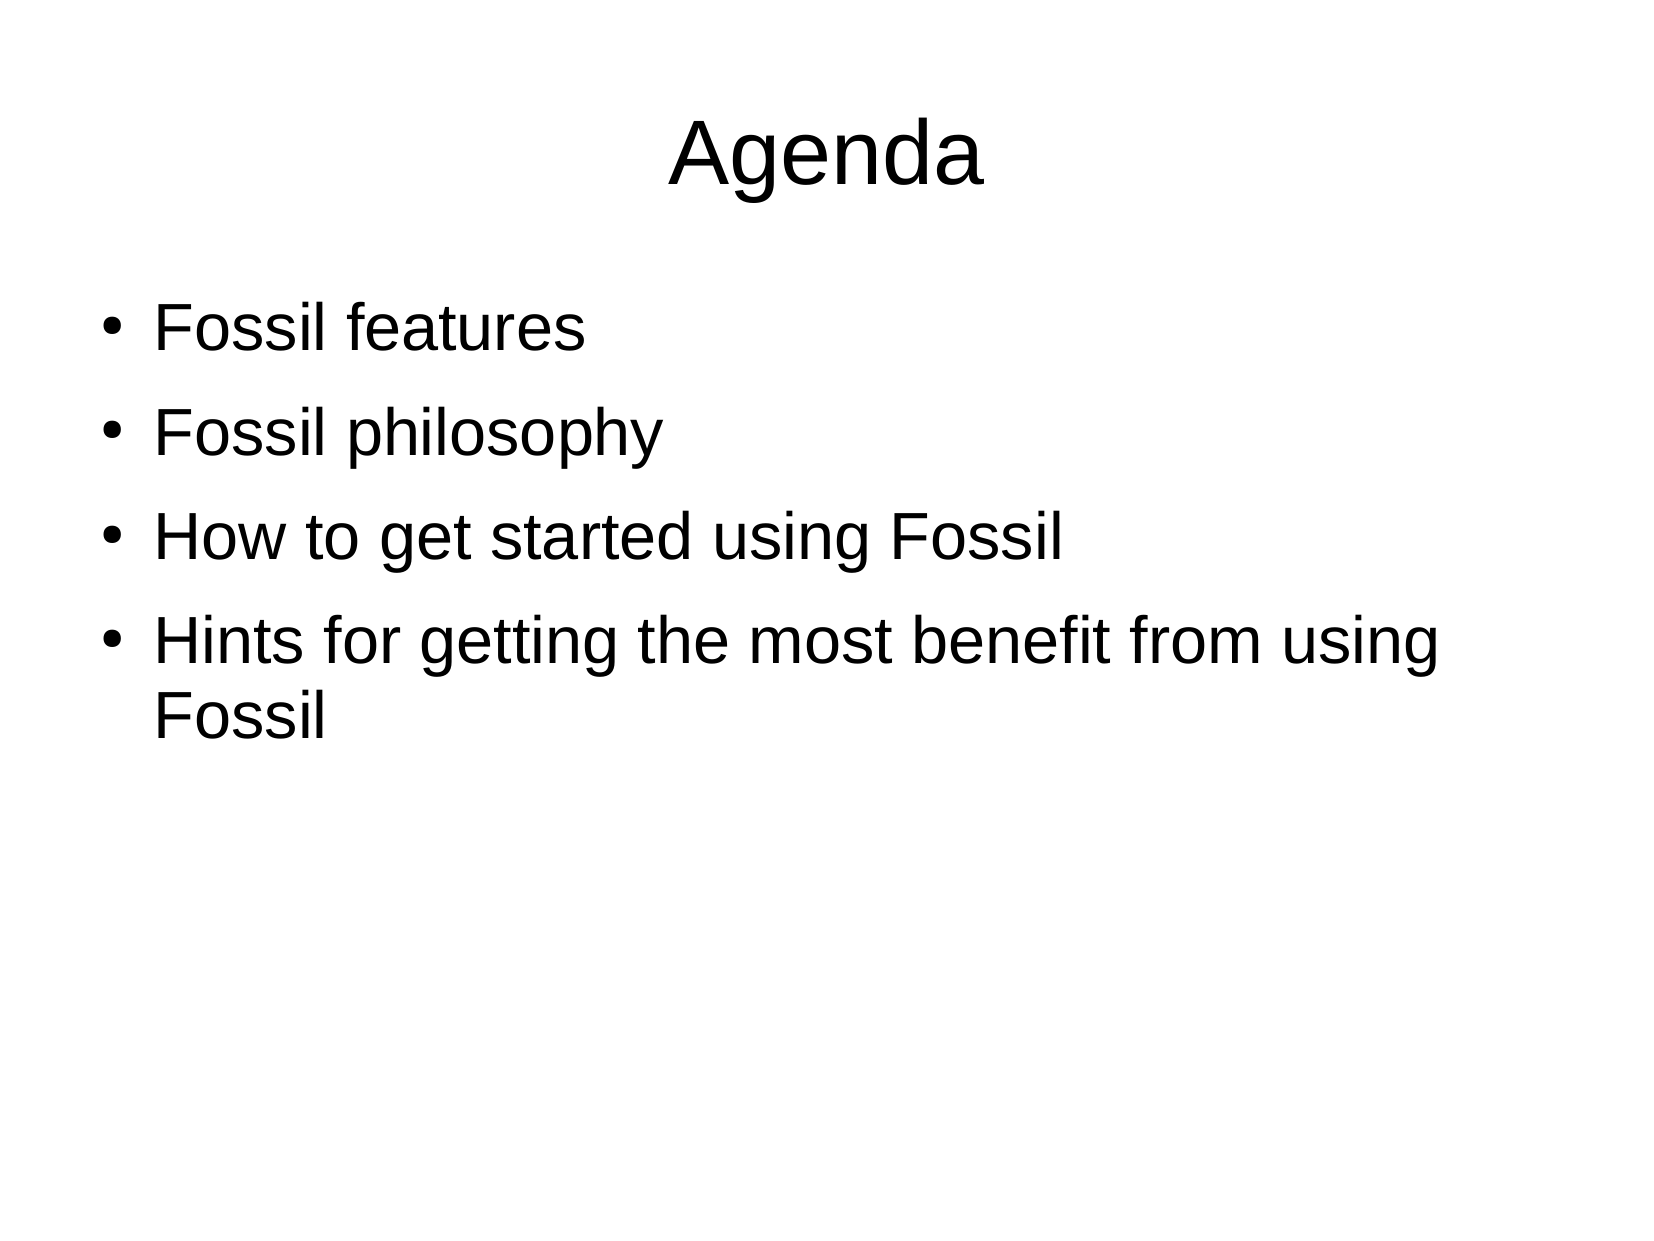

# Agenda
Fossil features
Fossil philosophy
How to get started using Fossil
Hints for getting the most benefit from using Fossil